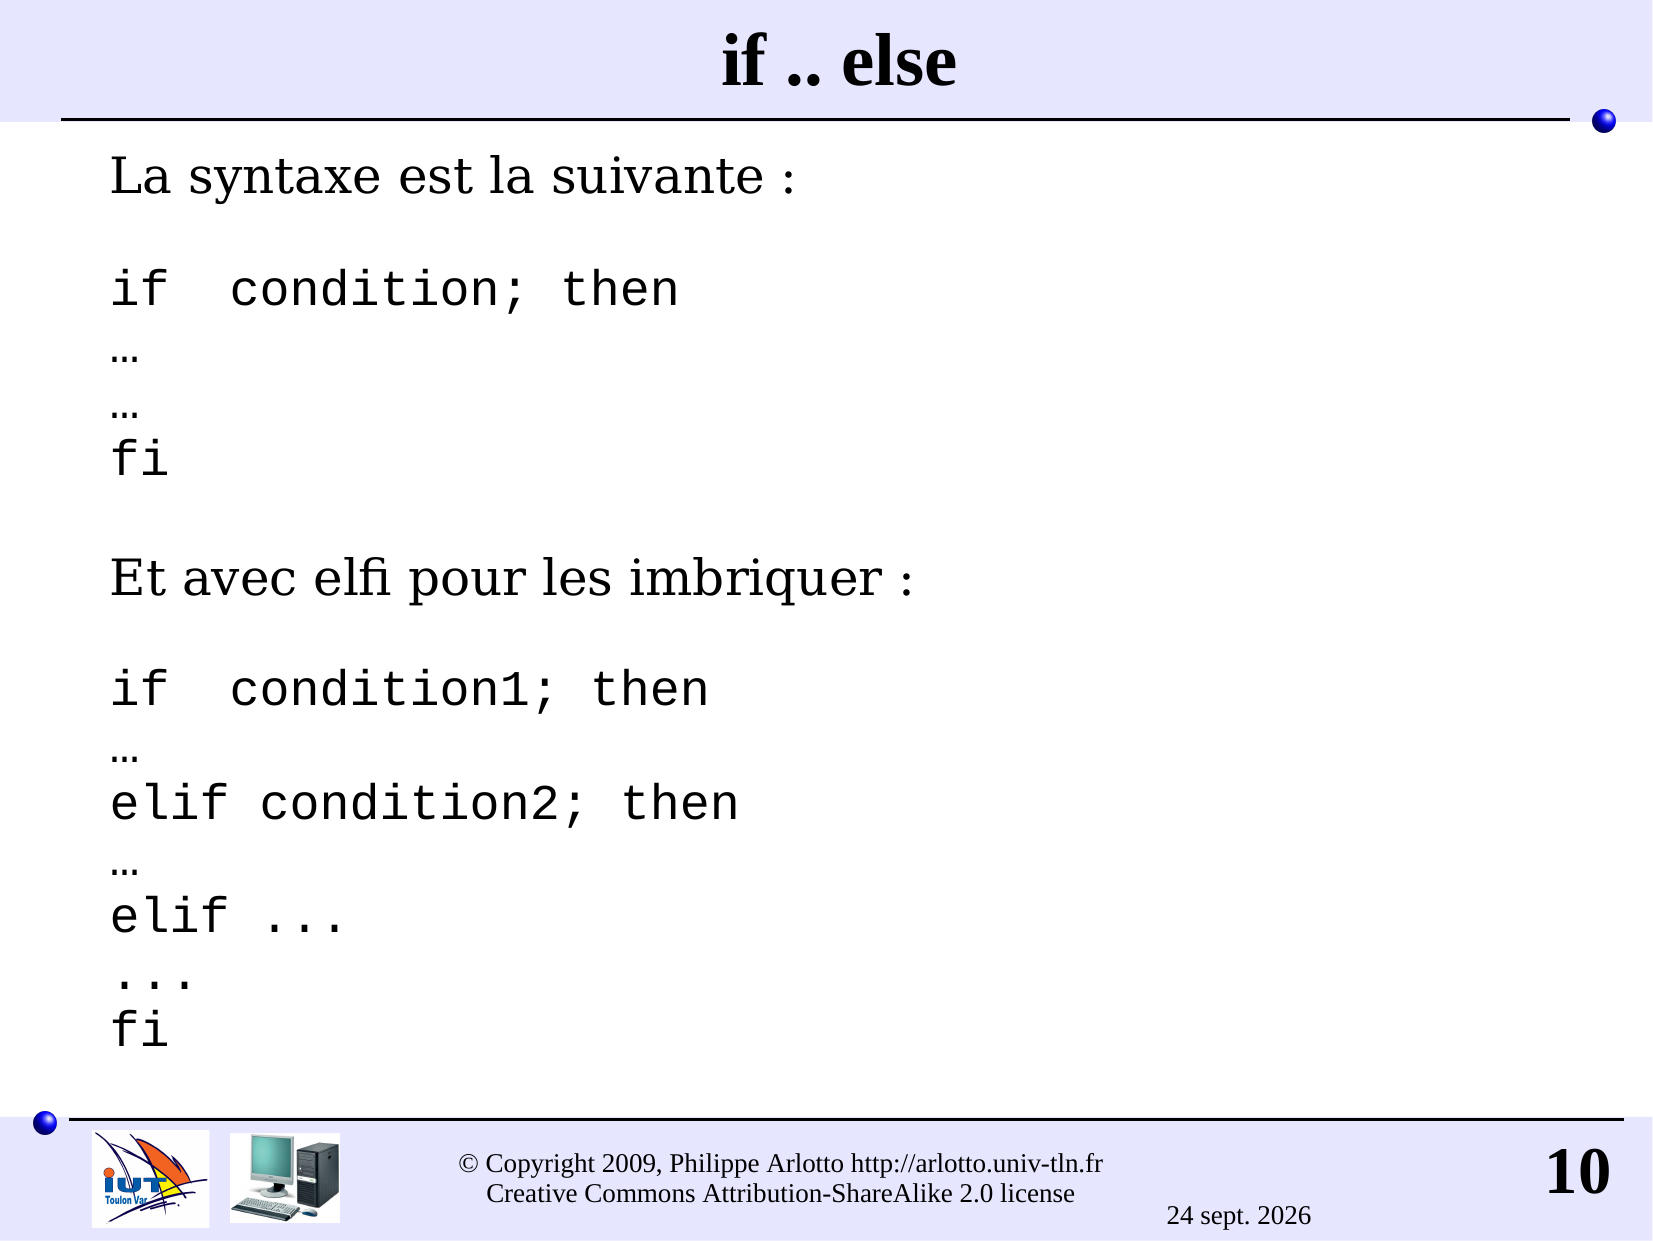

# if .. else
La syntaxe est la suivante :
if condition; then
…
…
fi
Et avec elfi pour les imbriquer :
if condition1; then
…
elif condition2; then
…
elif ...
...
fi